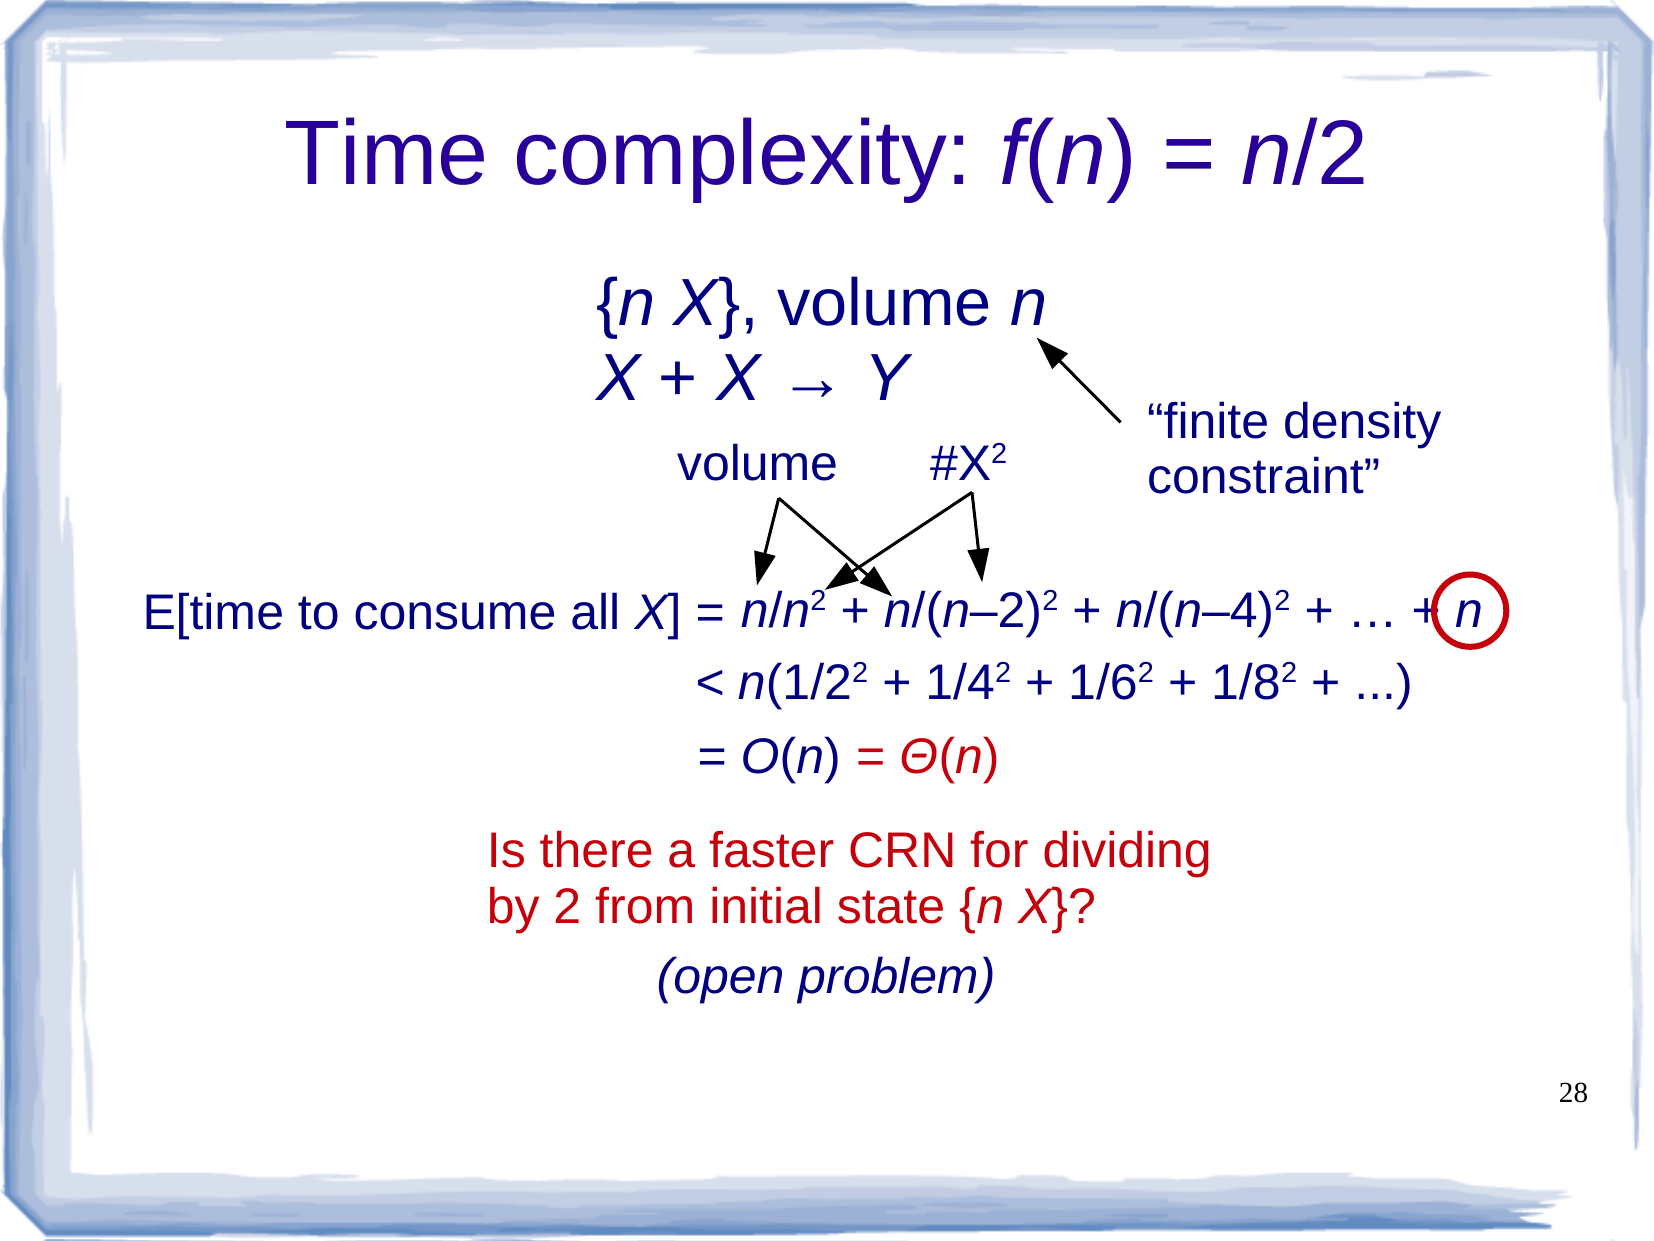

# Time complexity: f(n) = n/2
{n X}, volume n
X + X → Y
“finite density constraint”
volume
#X2
n/n2 + n/(n–2)2 + n/(n–4)2 + … + n
E[time to consume all X] =
< n(1/22 + 1/42 + 1/62 + 1/82 + ...)
= O(n)
= Θ(n)
Is there a faster CRN for dividing by 2 from initial state {n X}?
(open problem)
28